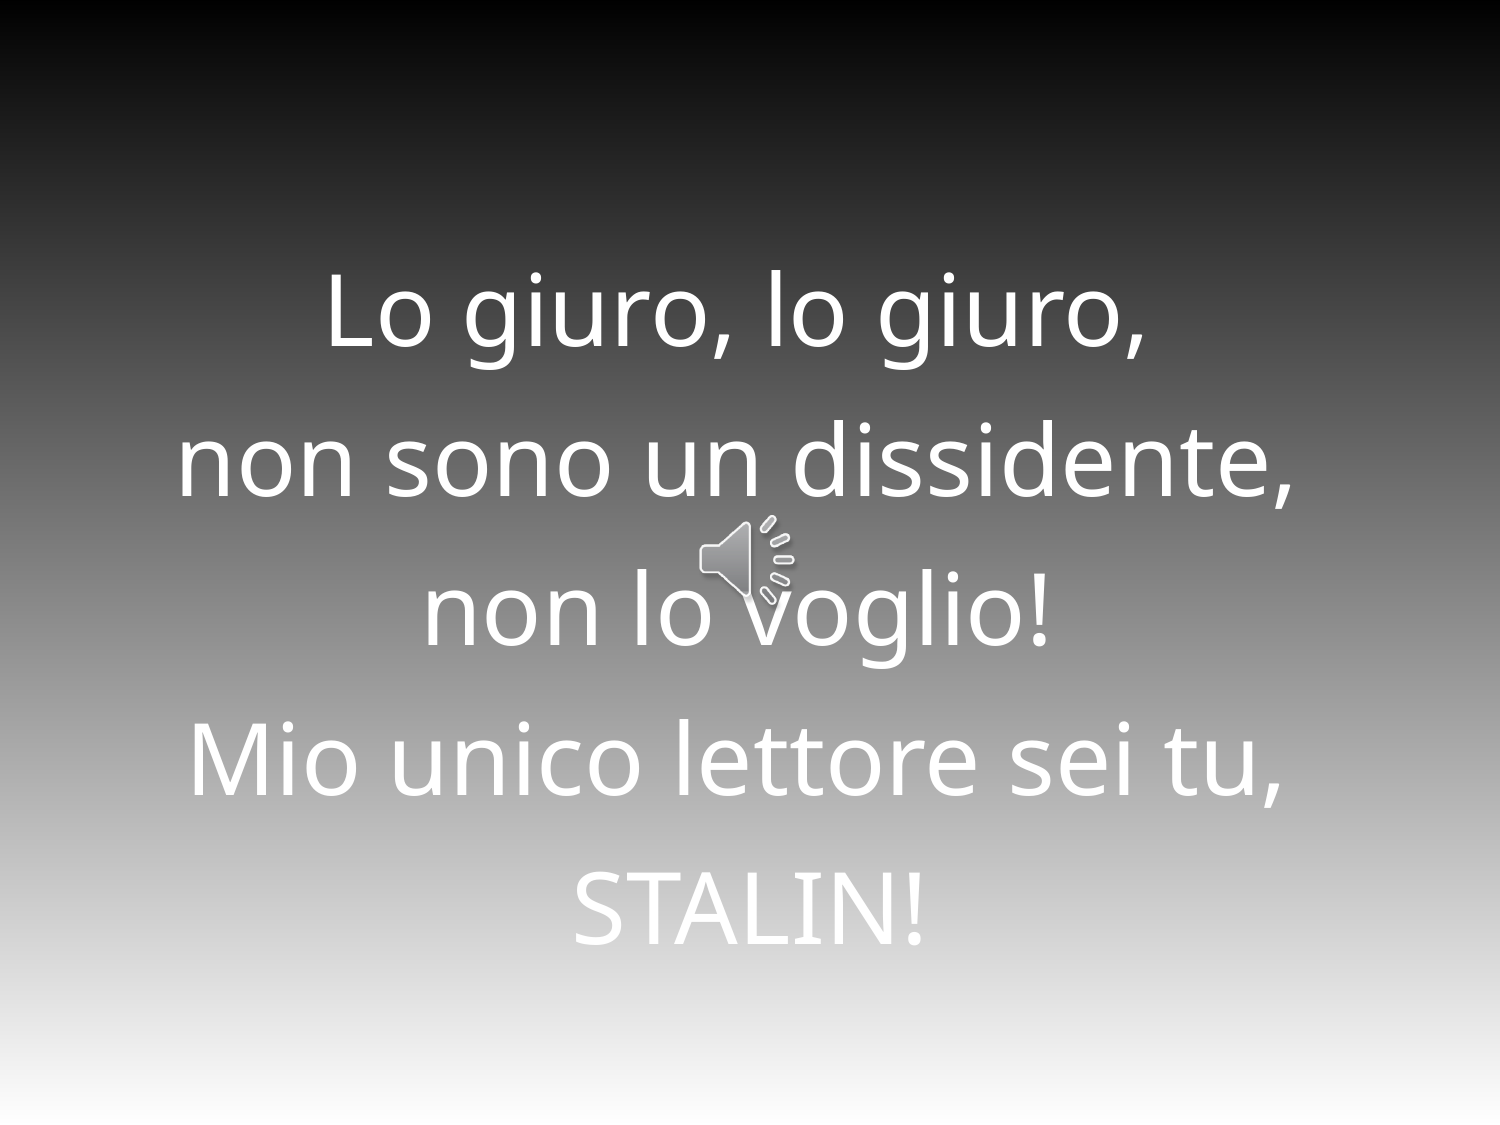

# Lo giuro, lo giuro,
non sono un dissidente,
non lo voglio!
Mio unico lettore sei tu,
STALIN!